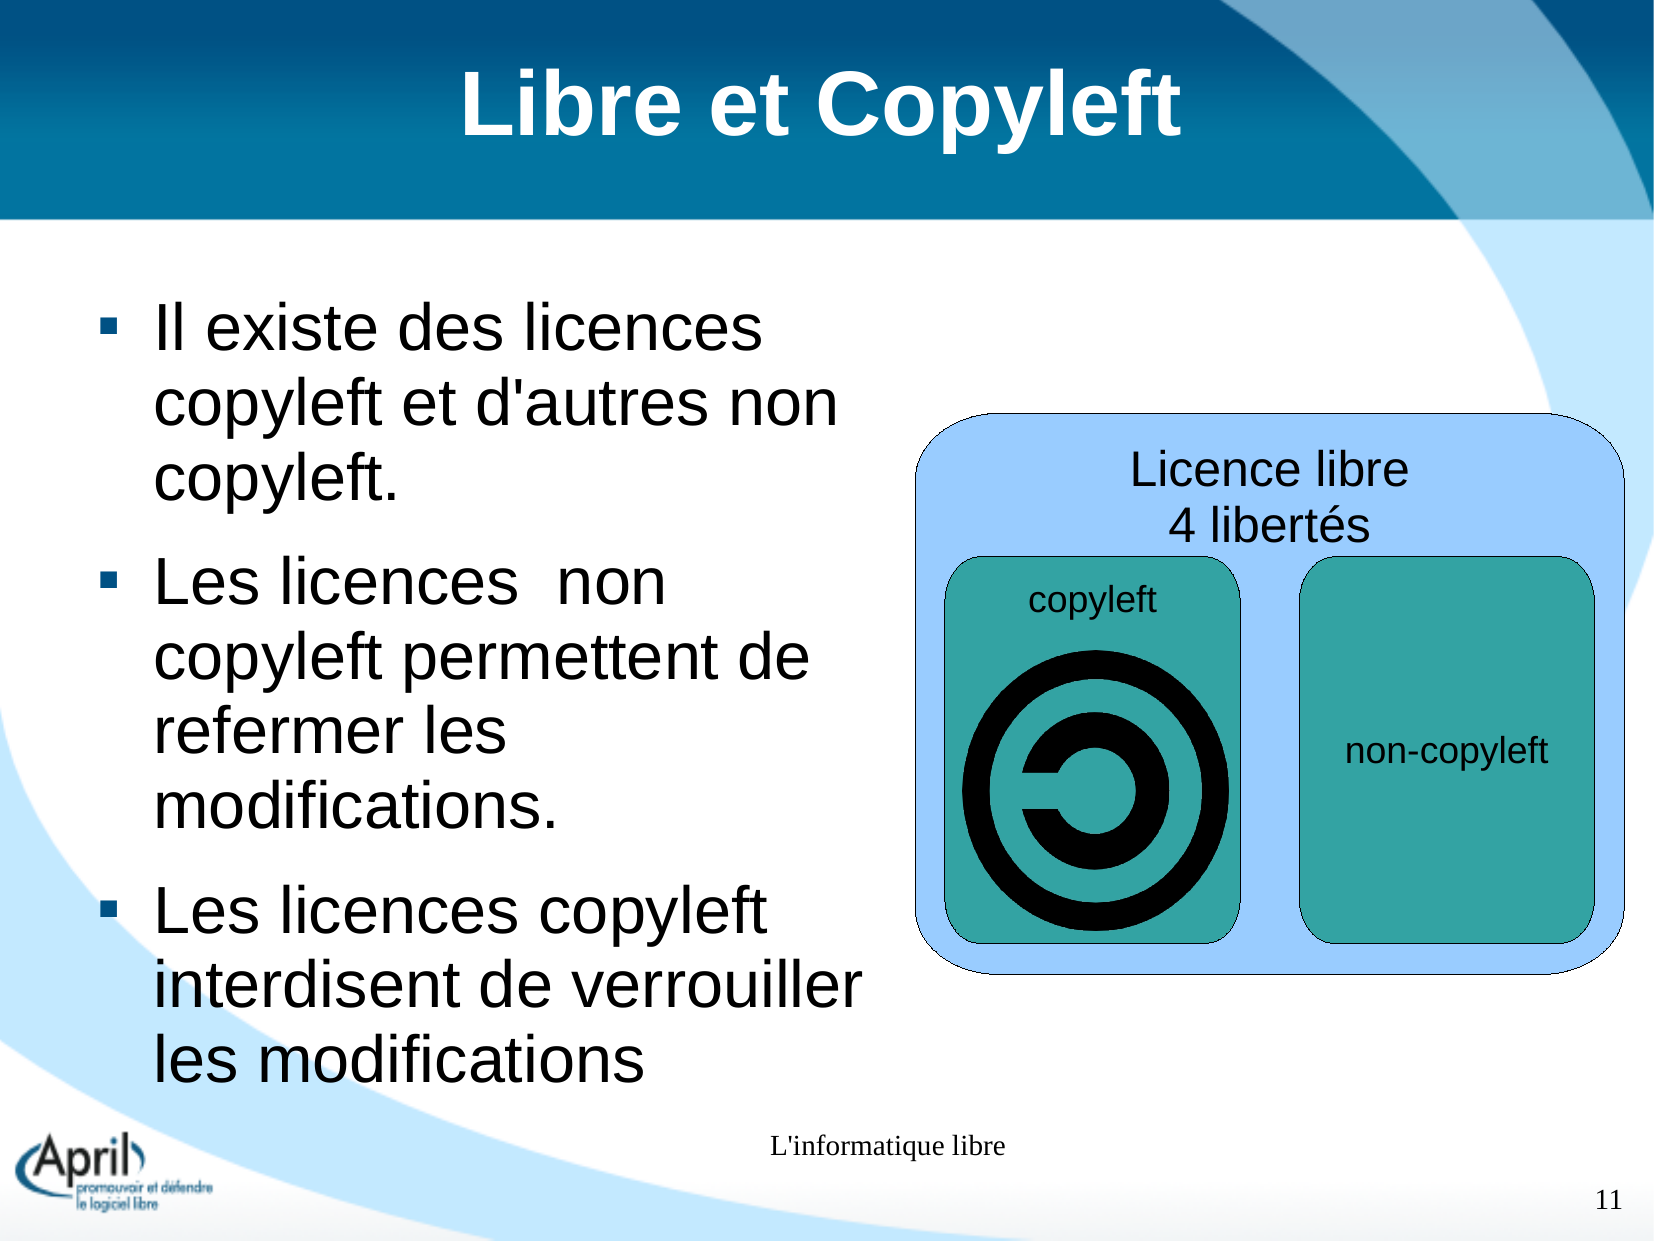

# Libre et Copyleft
Il existe des licences copyleft et d'autres non copyleft.
Les licences non copyleft permettent de refermer les modifications.
Les licences copyleft interdisent de verrouiller les modifications
Licence libre
4 libertés
copyleft
non-copyleft
L'informatique libre
11